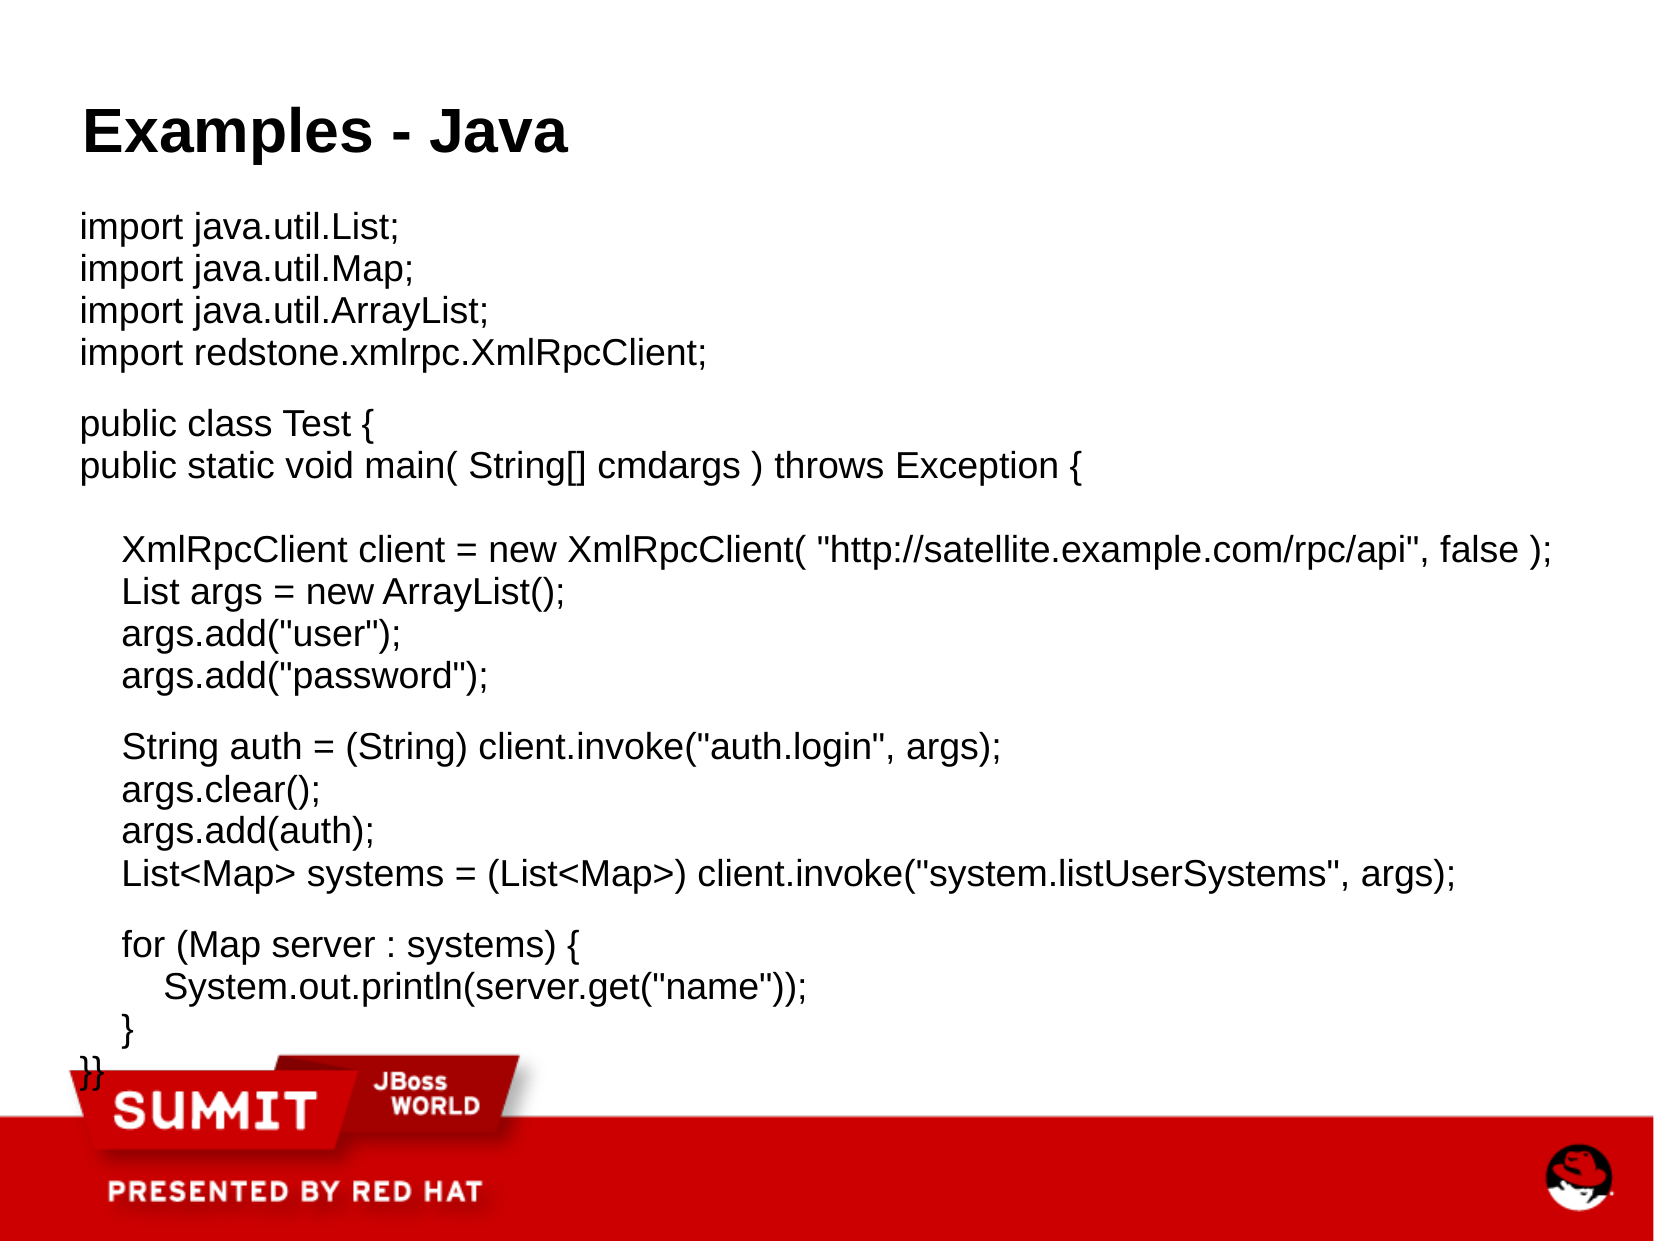

# Examples - Java
import java.util.List;
import java.util.Map;
import java.util.ArrayList;
import redstone.xmlrpc.XmlRpcClient;
public class Test {
public static void main( String[] cmdargs ) throws Exception {
 XmlRpcClient client = new XmlRpcClient( "http://satellite.example.com/rpc/api", false );
 List args = new ArrayList();
 args.add("user");
 args.add("password");
 String auth = (String) client.invoke("auth.login", args);
 args.clear();
 args.add(auth);
 List<Map> systems = (List<Map>) client.invoke("system.listUserSystems", args);
 for (Map server : systems) {
 System.out.println(server.get("name"));
 }
}}